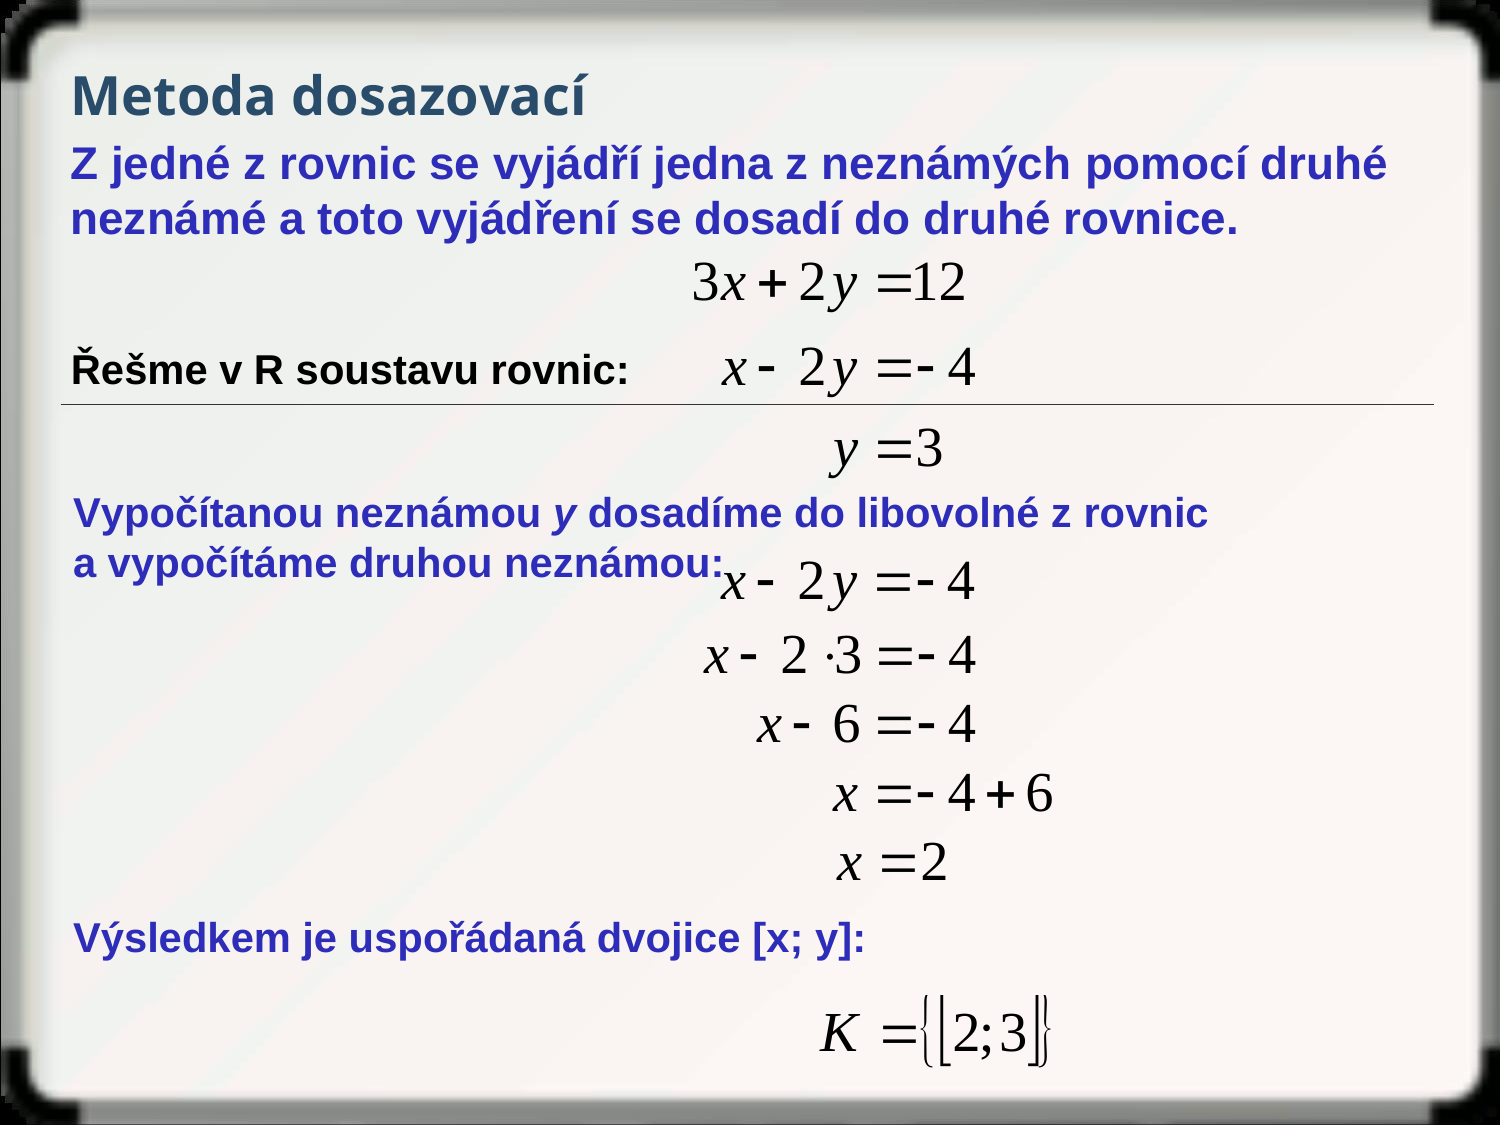

Metoda dosazovací
Z jedné z rovnic se vyjádří jedna z neznámých pomocí druhé neznámé a toto vyjádření se dosadí do druhé rovnice.
Řešme v R soustavu rovnic:
Vypočítanou neznámou y dosadíme do libovolné z rovnic
a vypočítáme druhou neznámou:
Výsledkem je uspořádaná dvojice [x; y]: